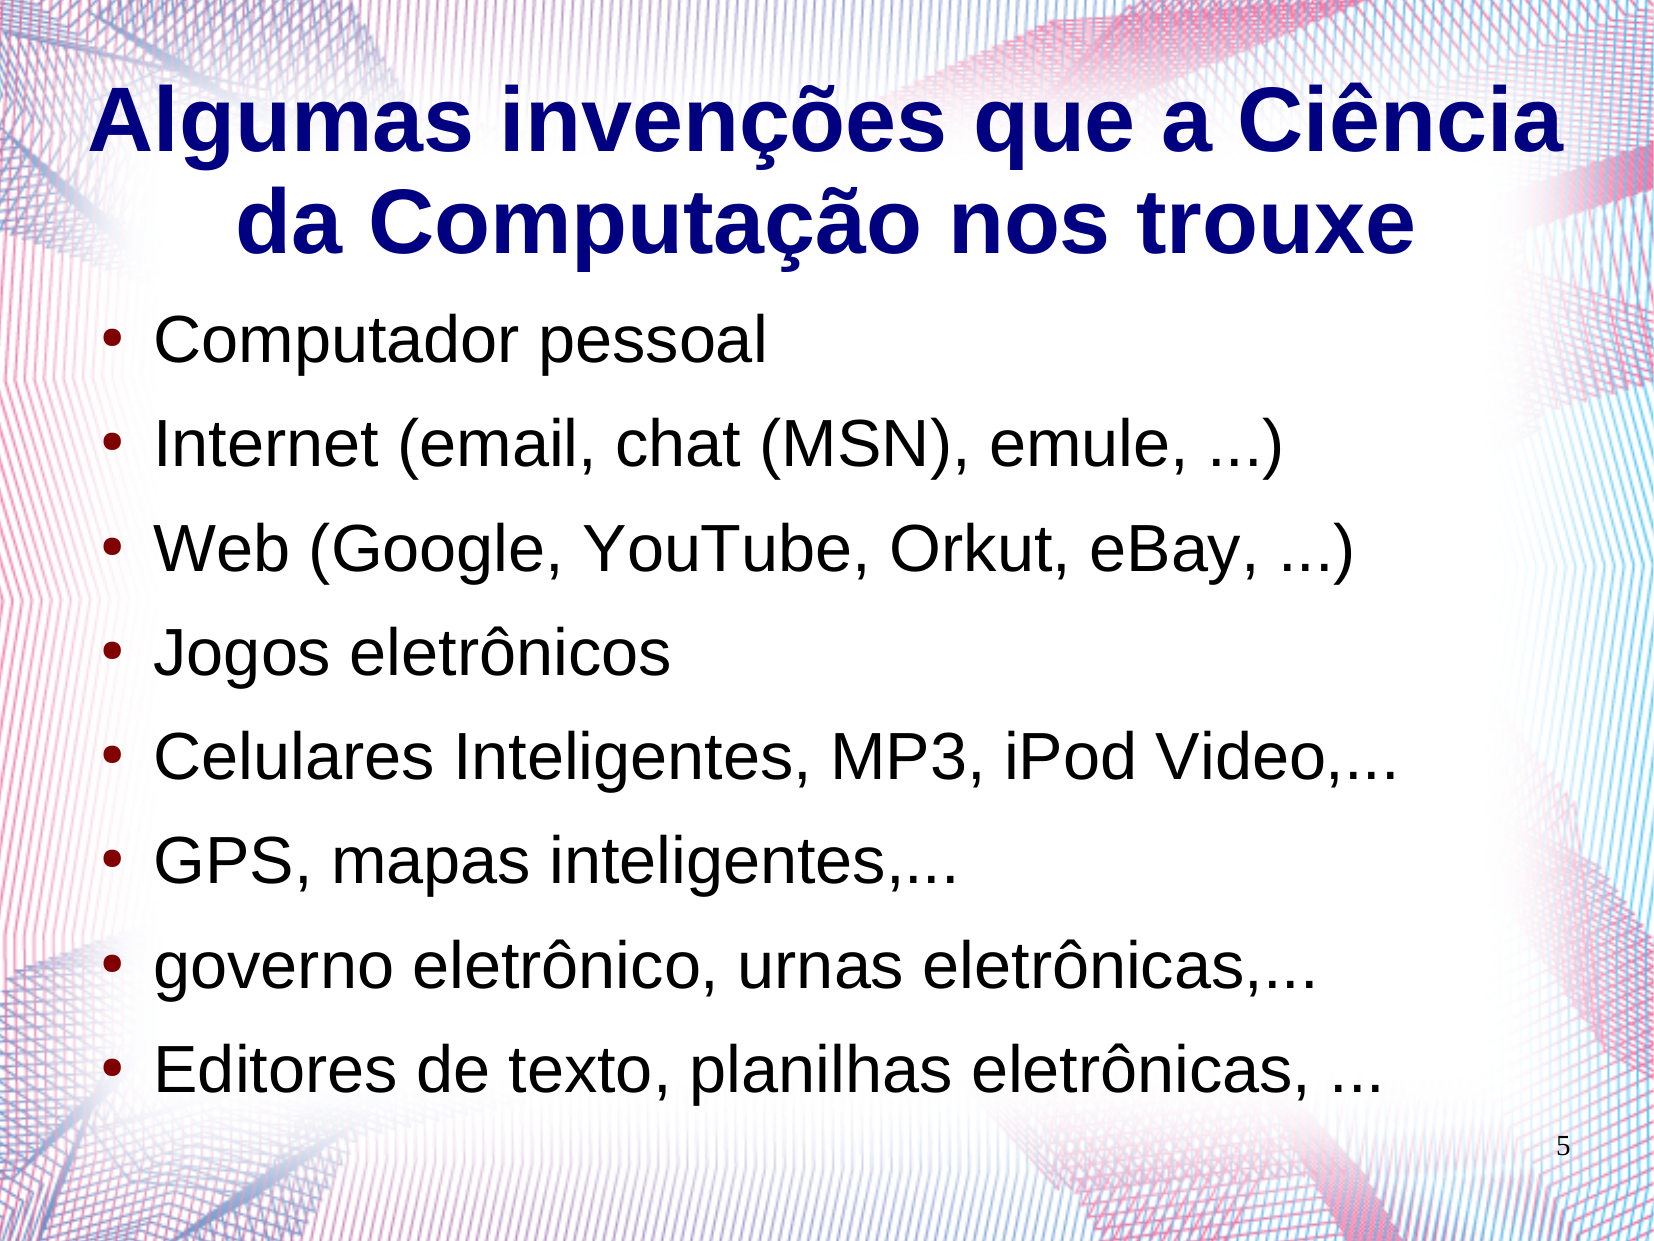

# Algumas invenções que a Ciência da Computação nos trouxe
Computador pessoal
Internet (email, chat (MSN), emule, ...)
Web (Google, YouTube, Orkut, eBay, ...)
Jogos eletrônicos
Celulares Inteligentes, MP3, iPod Video,...
GPS, mapas inteligentes,...
governo eletrônico, urnas eletrônicas,...
Editores de texto, planilhas eletrônicas, ...
5